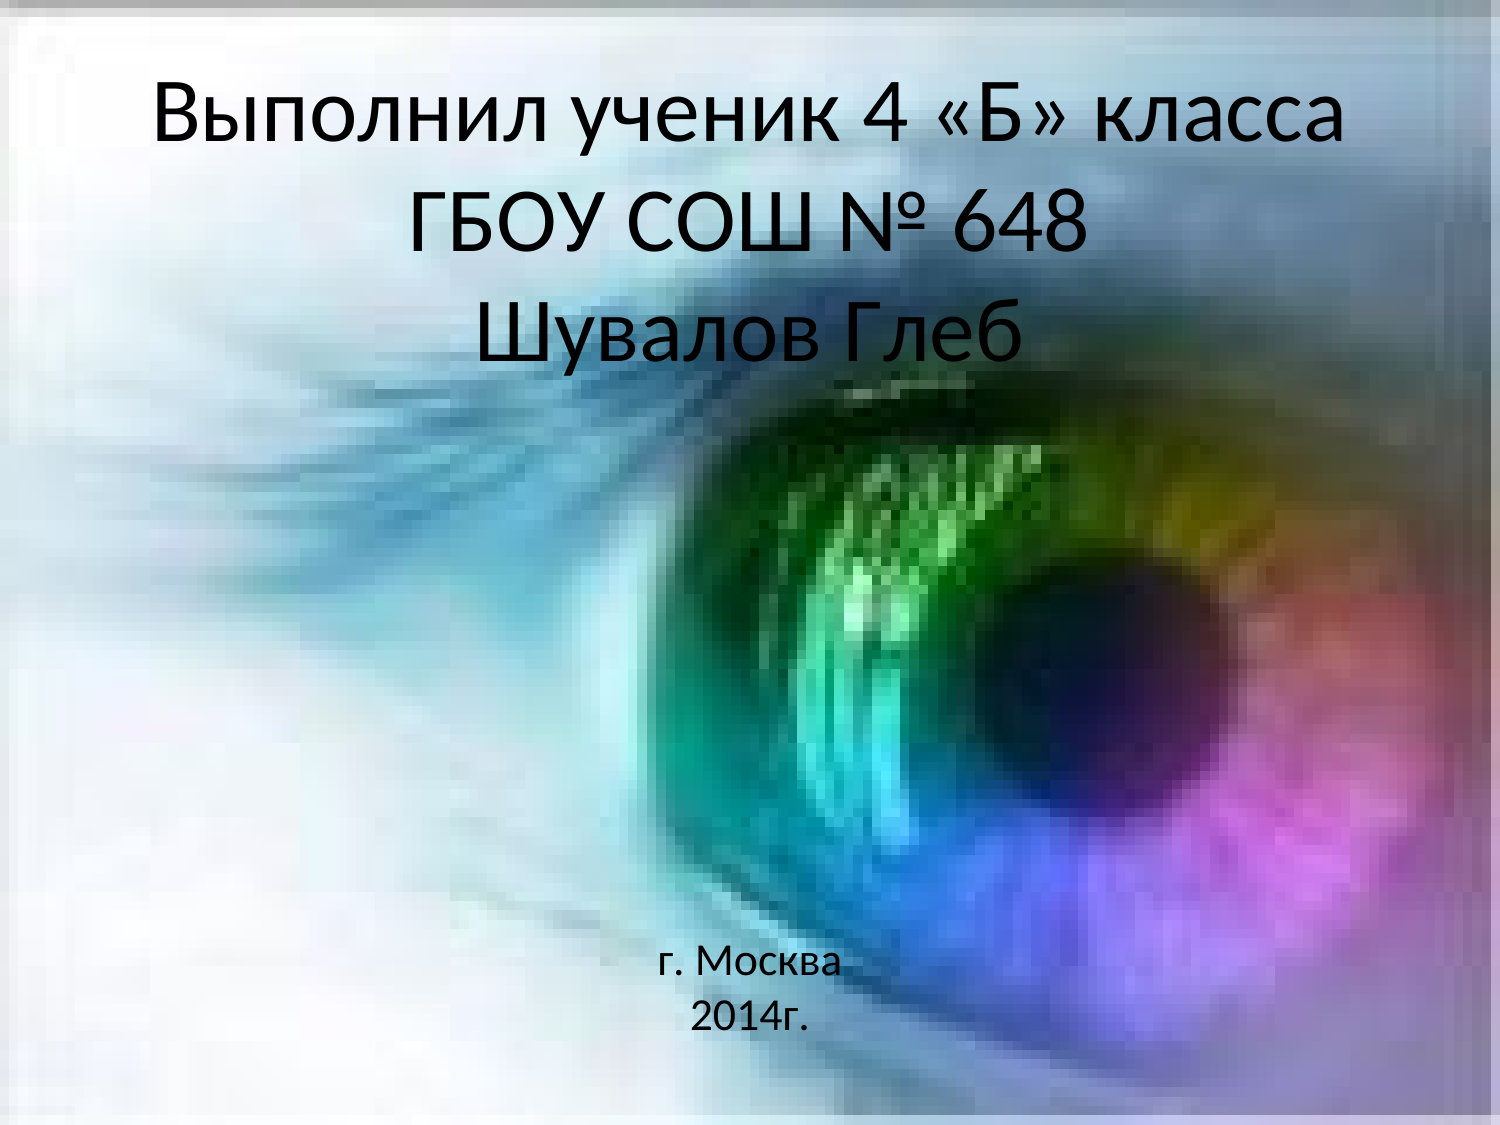

Выполнил ученик 4 «Б» класса
ГБОУ СОШ № 648
Шувалов Глеб
г. Москва
2014г.